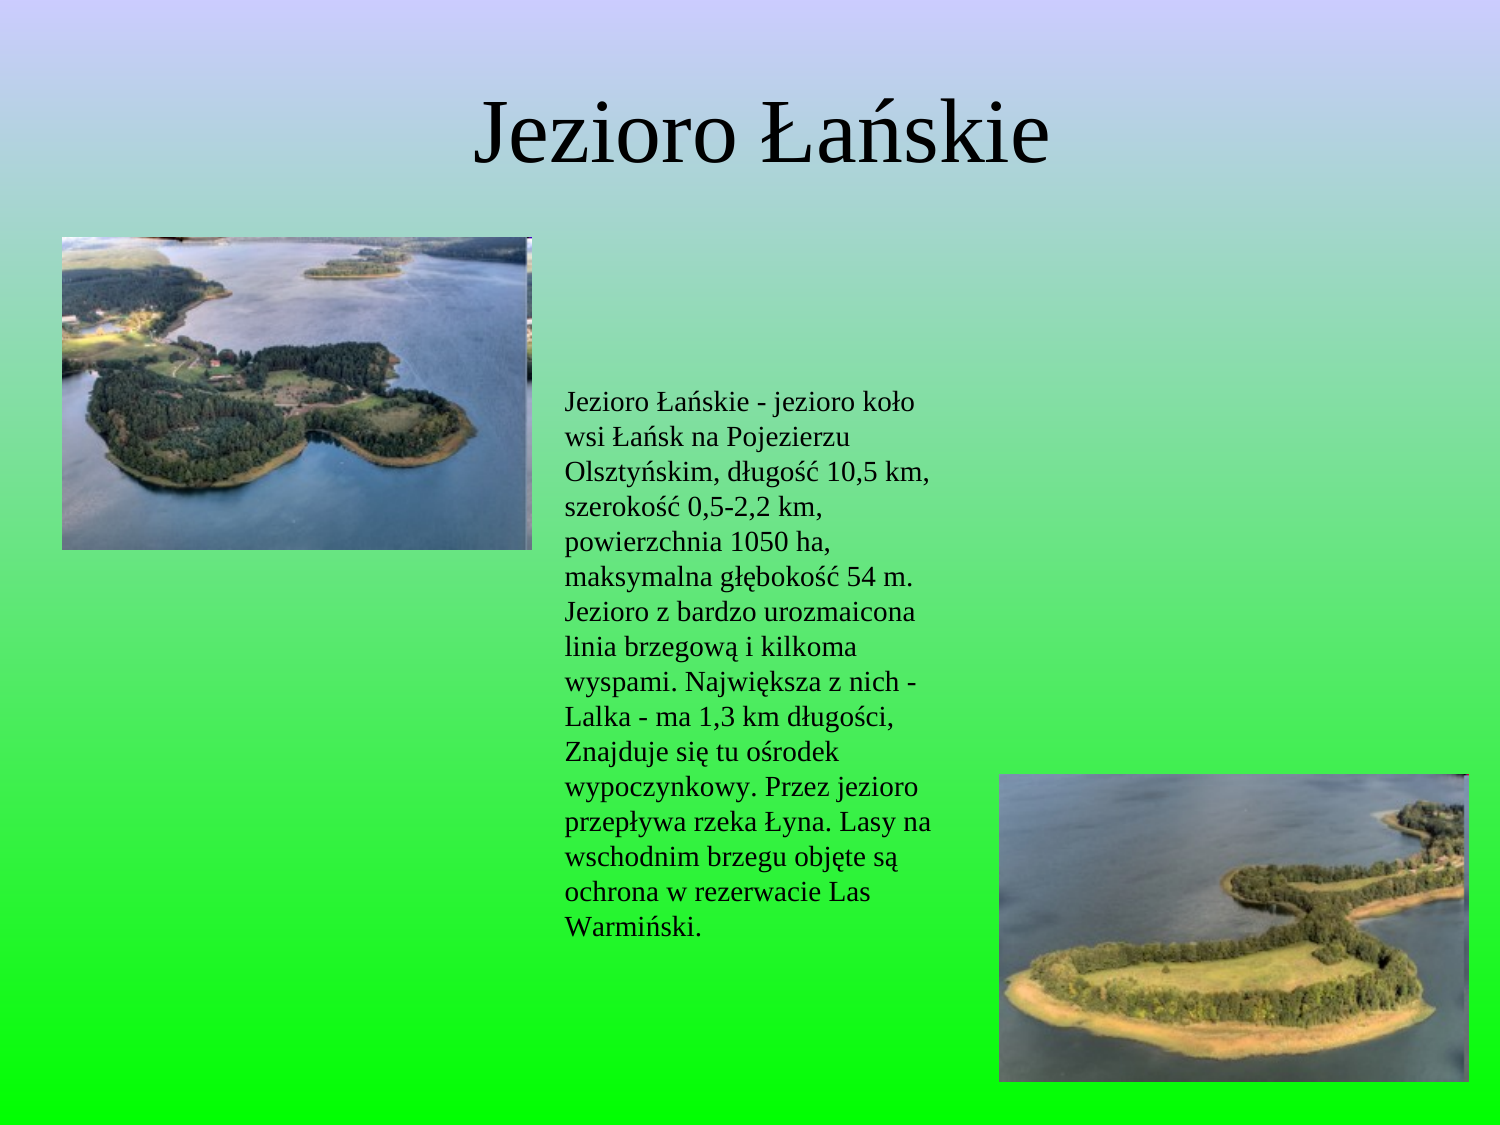

# Jezioro Łańskie
Jezioro Łańskie - jezioro koło wsi Łańsk na Pojezierzu Olsztyńskim, długość 10,5 km, szerokość 0,5-2,2 km, powierzchnia 1050 ha, maksymalna głębokość 54 m. Jezioro z bardzo urozmaicona linia brzegową i kilkoma wyspami. Największa z nich - Lalka - ma 1,3 km długości, Znajduje się tu ośrodek wypoczynkowy. Przez jezioro przepływa rzeka Łyna. Lasy na wschodnim brzegu objęte są ochrona w rezerwacie Las Warmiński.